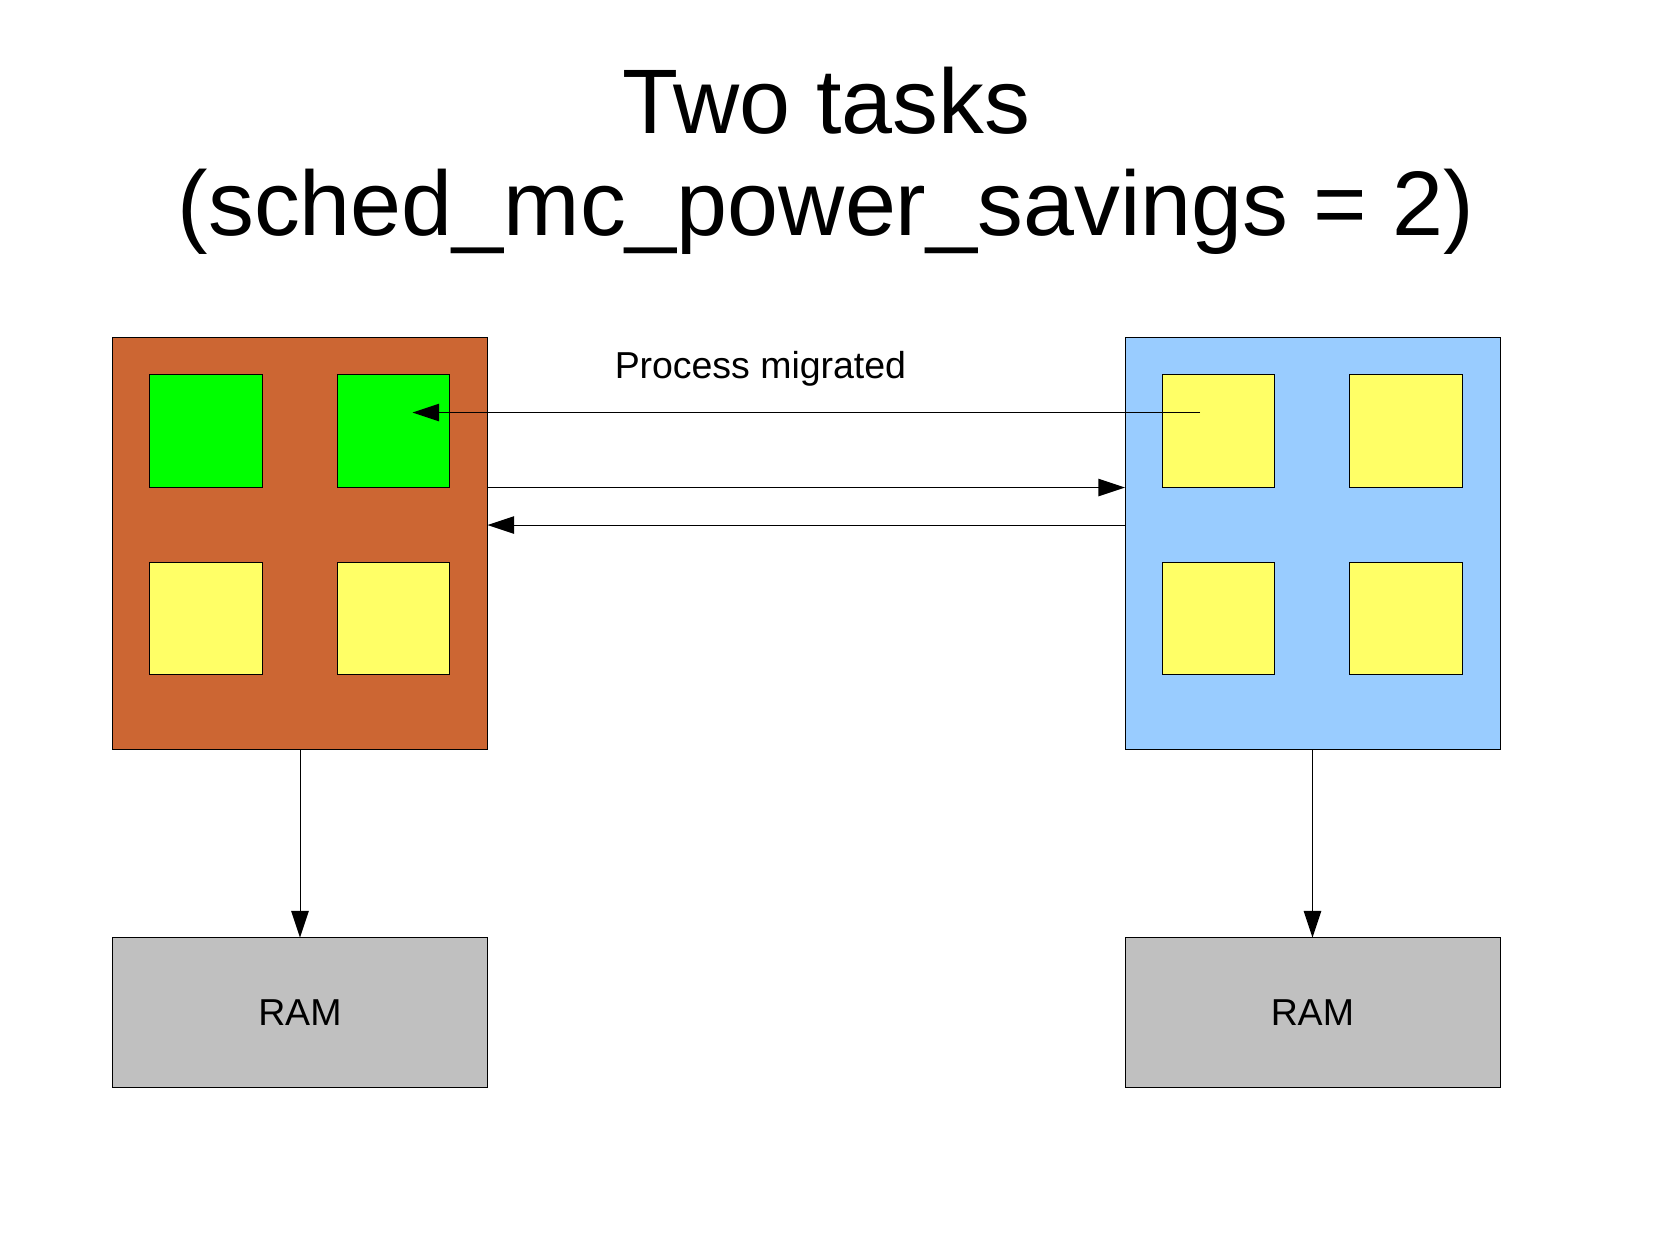

# Two tasks (sched_mc_power_savings = 2)
Process migrated
RAM
RAM